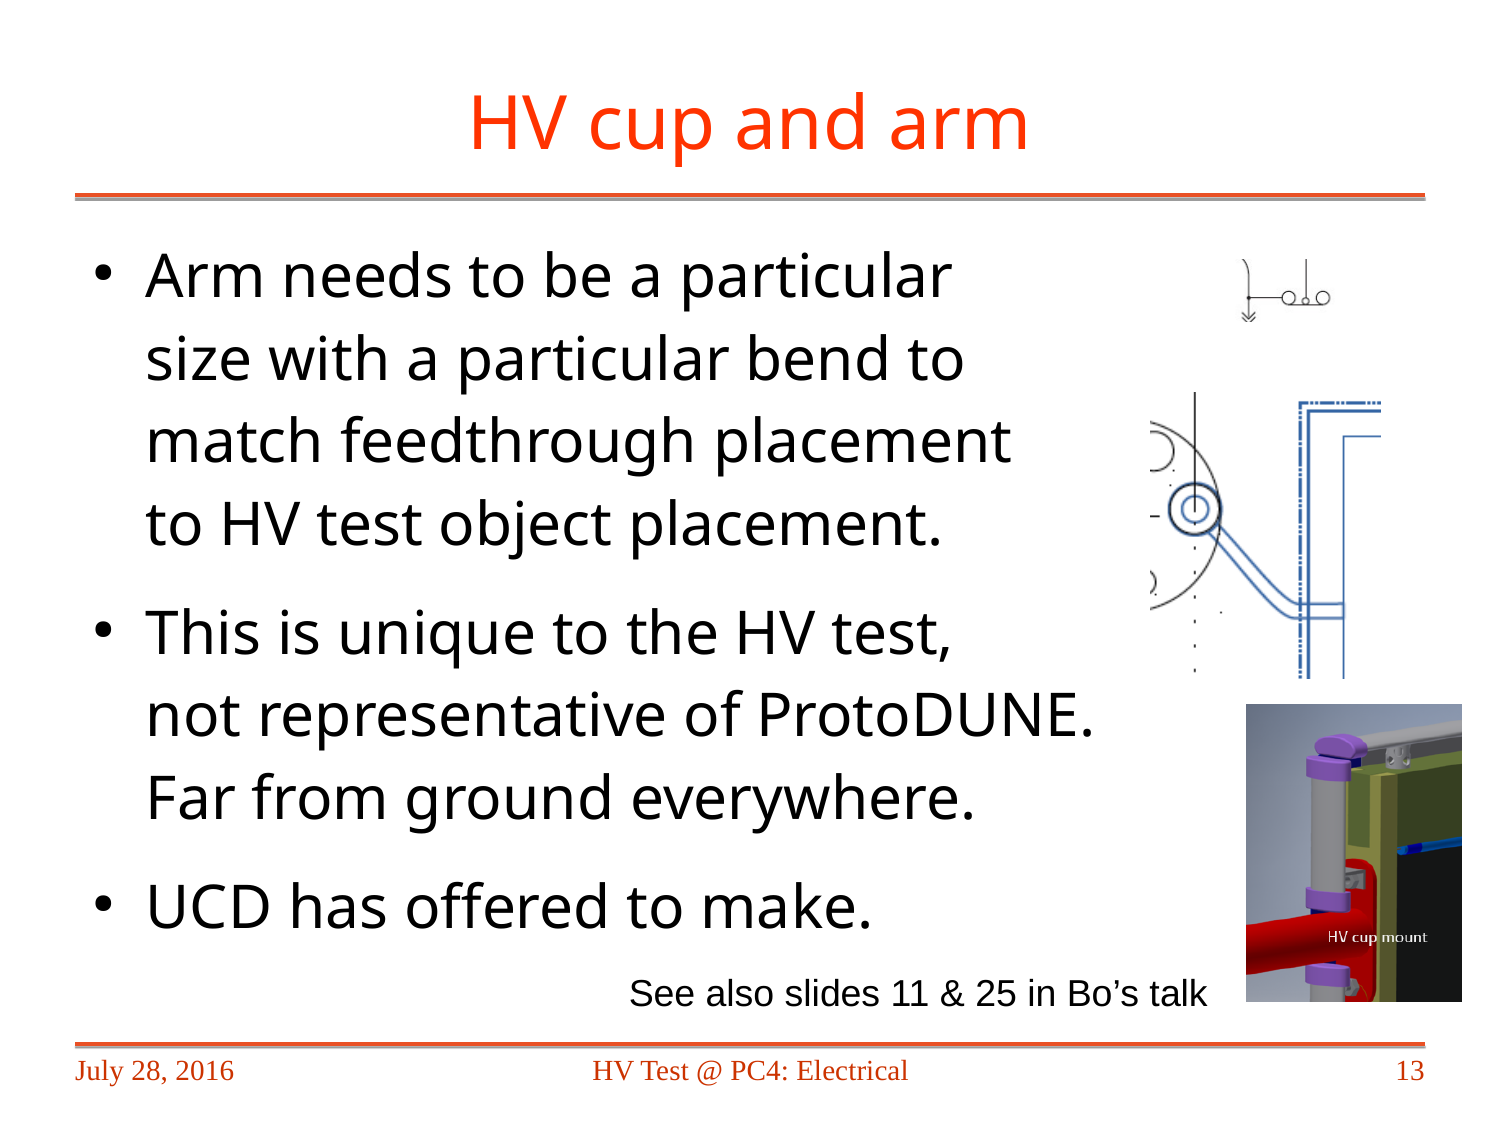

# HV cup and arm
Arm needs to be a particular
size with a particular bend to
match feedthrough placement
to HV test object placement.
This is unique to the HV test,
not representative of ProtoDUNE.
Far from ground everywhere.
UCD has offered to make.
See also slides 11 & 25 in Bo’s talk
July 28, 2016
HV Test @ PC4: Electrical
13